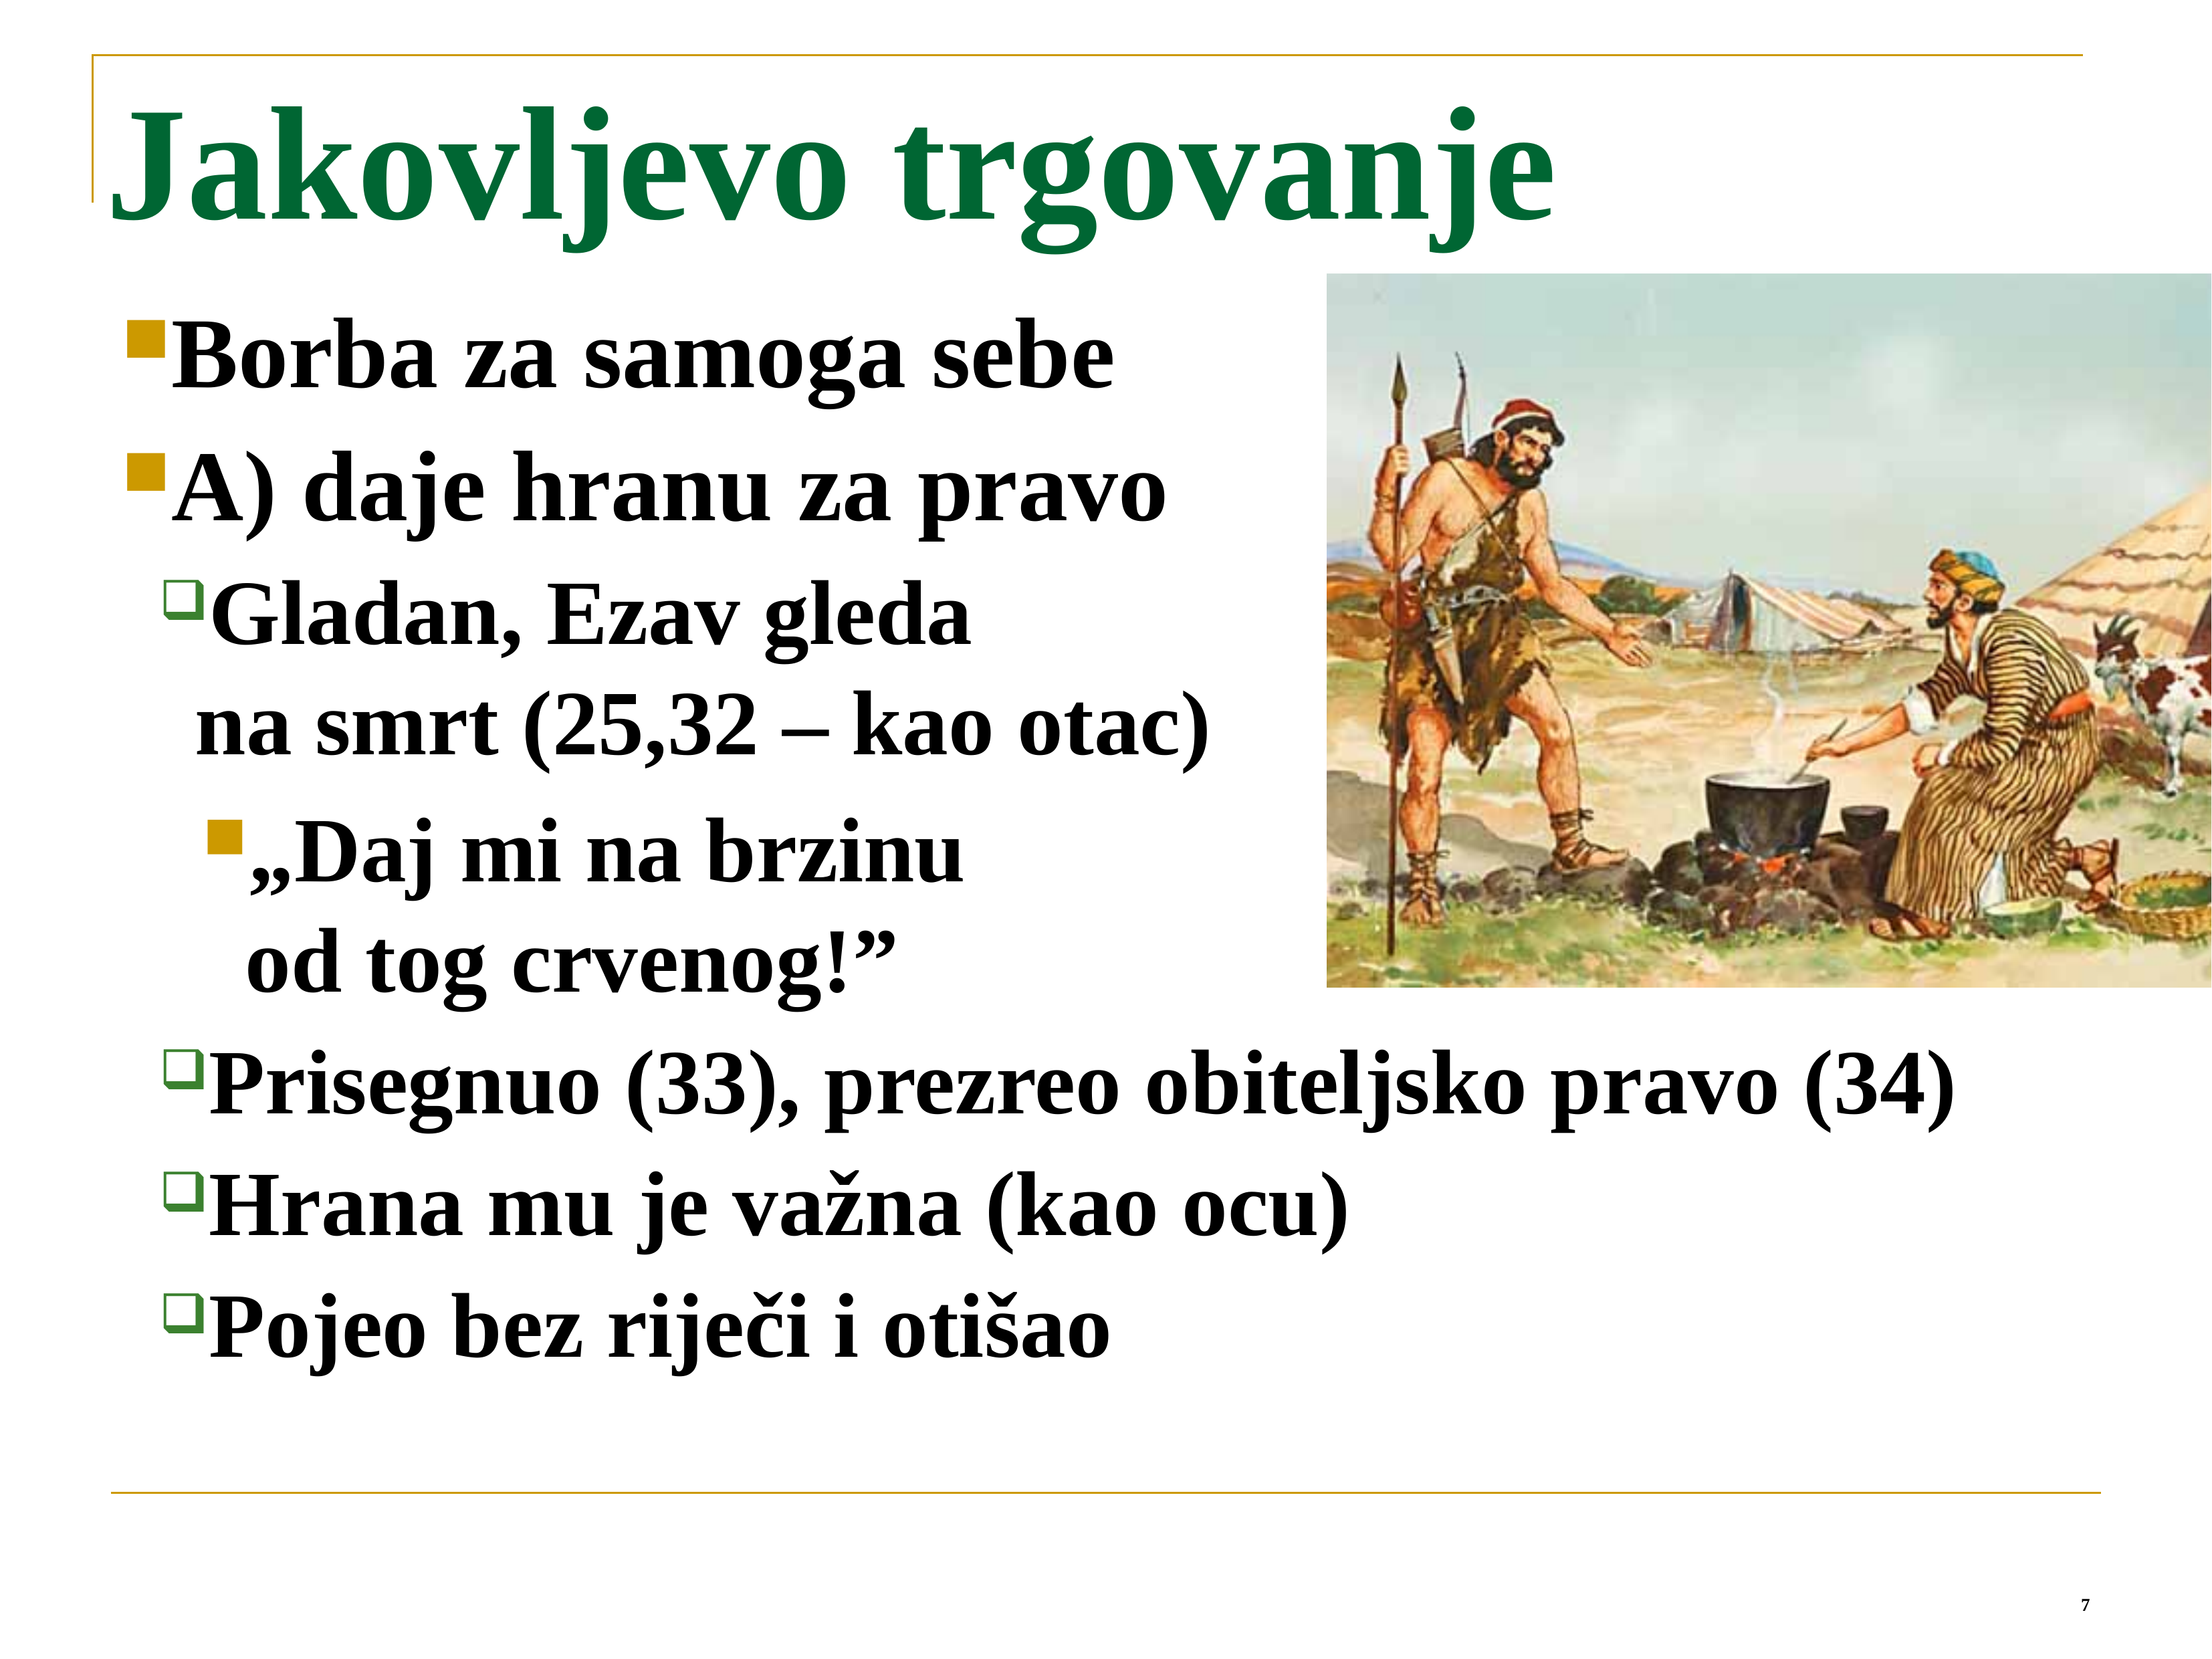

# Jakovljevo trgovanje
Borba za samoga sebe
A) daje hranu za pravo
Gladan, Ezav gleda
na smrt (25,32 – kao otac)
„Daj mi na brzinu
od tog crvenog!”
Prisegnuo (33), prezreo obiteljsko pravo (34)
Hrana mu je važna (kao ocu)
Pojeo bez riječi i otišao
7